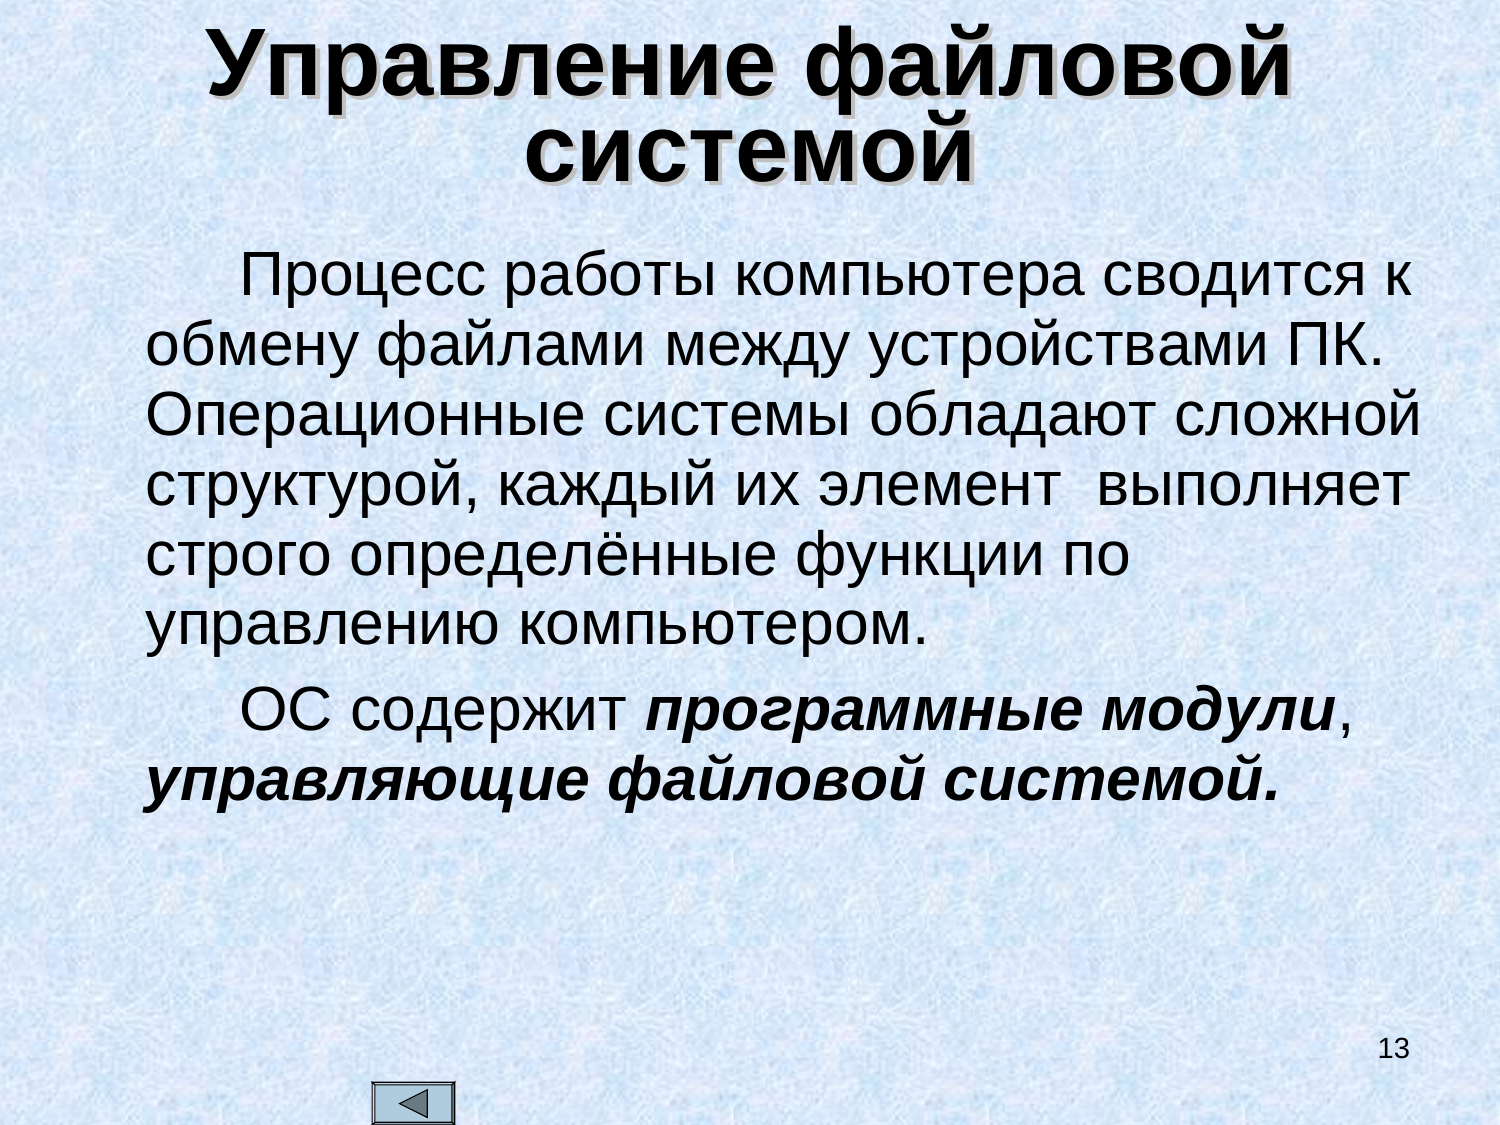

# Управление файловой системой
		Процесс работы компьютера сводится к обмену файлами между устройствами ПК. 	Операционные системы обладают сложной структурой, каждый их элемент выполняет строго определённые функции по управлению компьютером.
		ОС содержит программные модули, управляющие файловой системой.
13